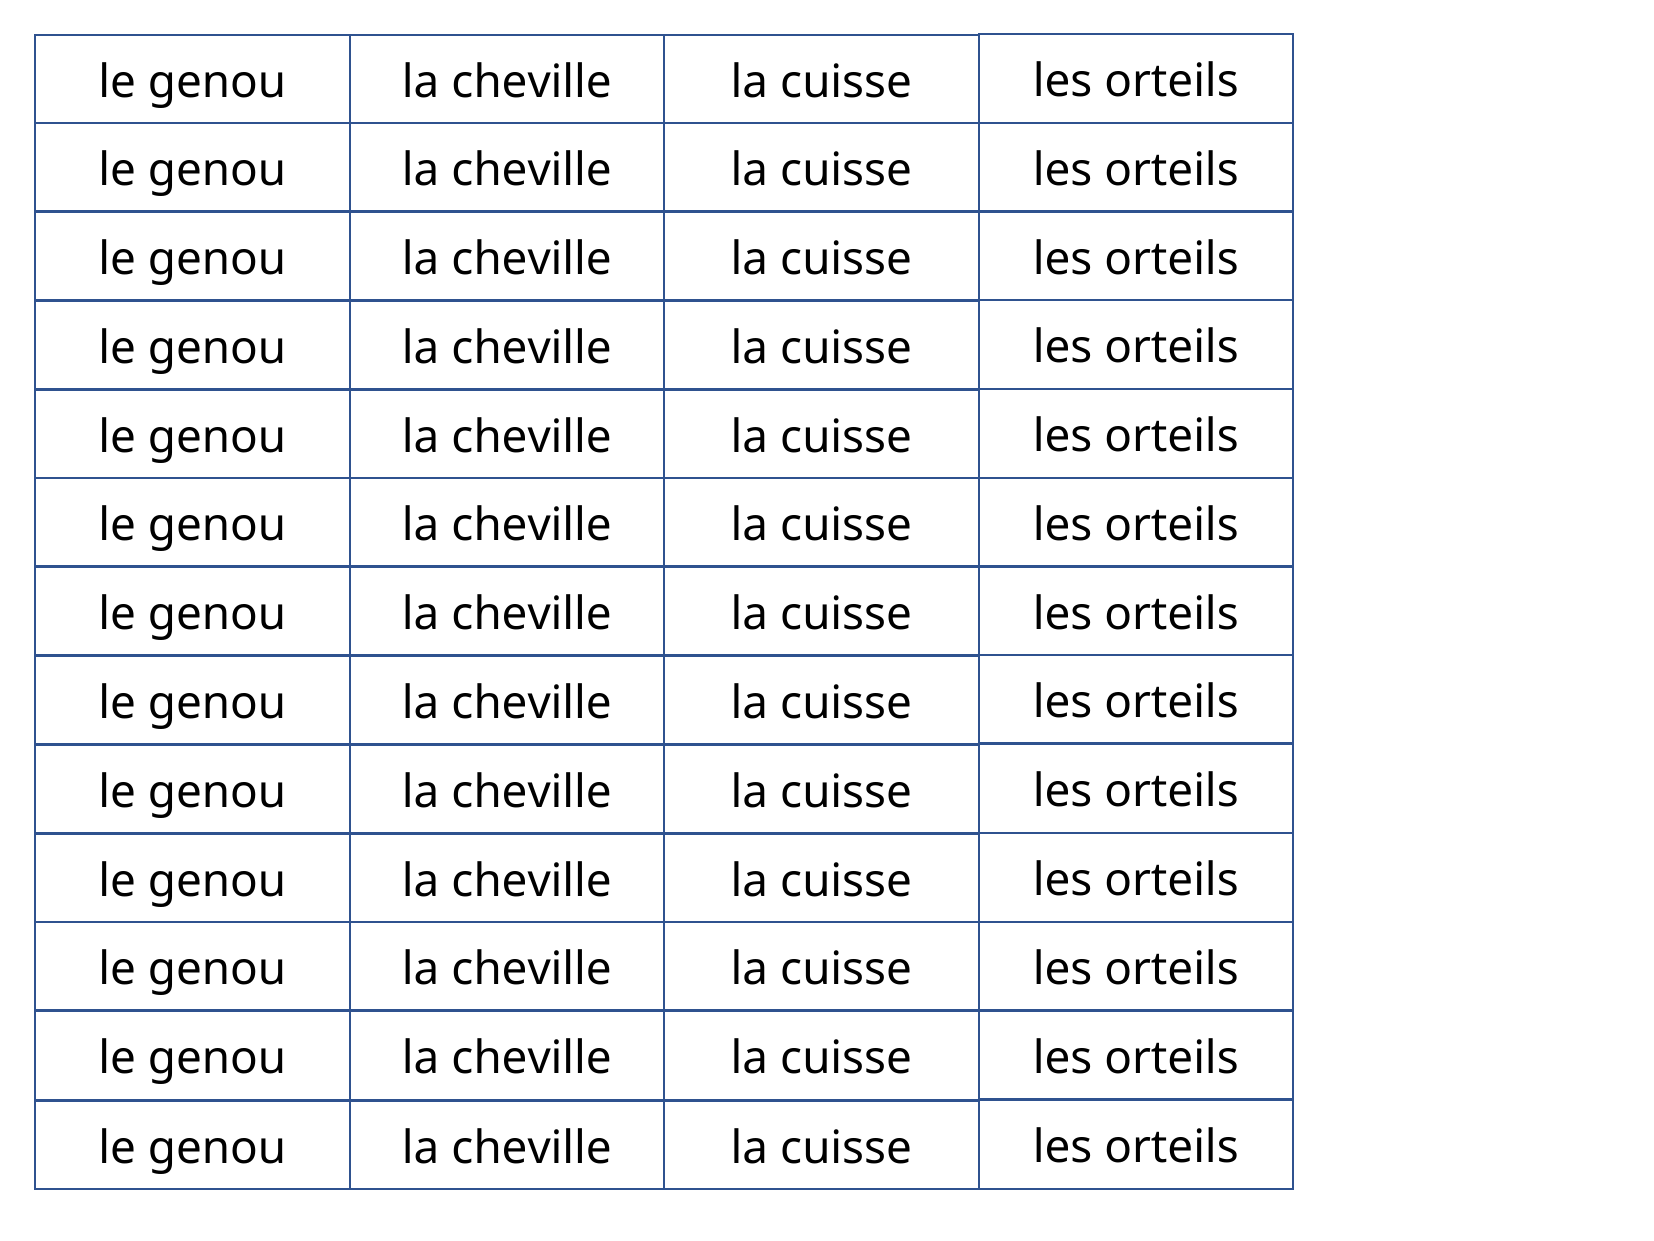

les orteils
le genou
la cheville
la cuisse
les orteils
le genou
la cheville
la cuisse
les orteils
le genou
la cheville
la cuisse
les orteils
le genou
la cheville
la cuisse
les orteils
le genou
la cheville
la cuisse
les orteils
le genou
la cheville
la cuisse
les orteils
le genou
la cheville
la cuisse
les orteils
le genou
la cheville
la cuisse
les orteils
le genou
la cheville
la cuisse
les orteils
le genou
la cheville
la cuisse
les orteils
le genou
la cheville
la cuisse
les orteils
le genou
la cheville
la cuisse
les orteils
le genou
la cheville
la cuisse